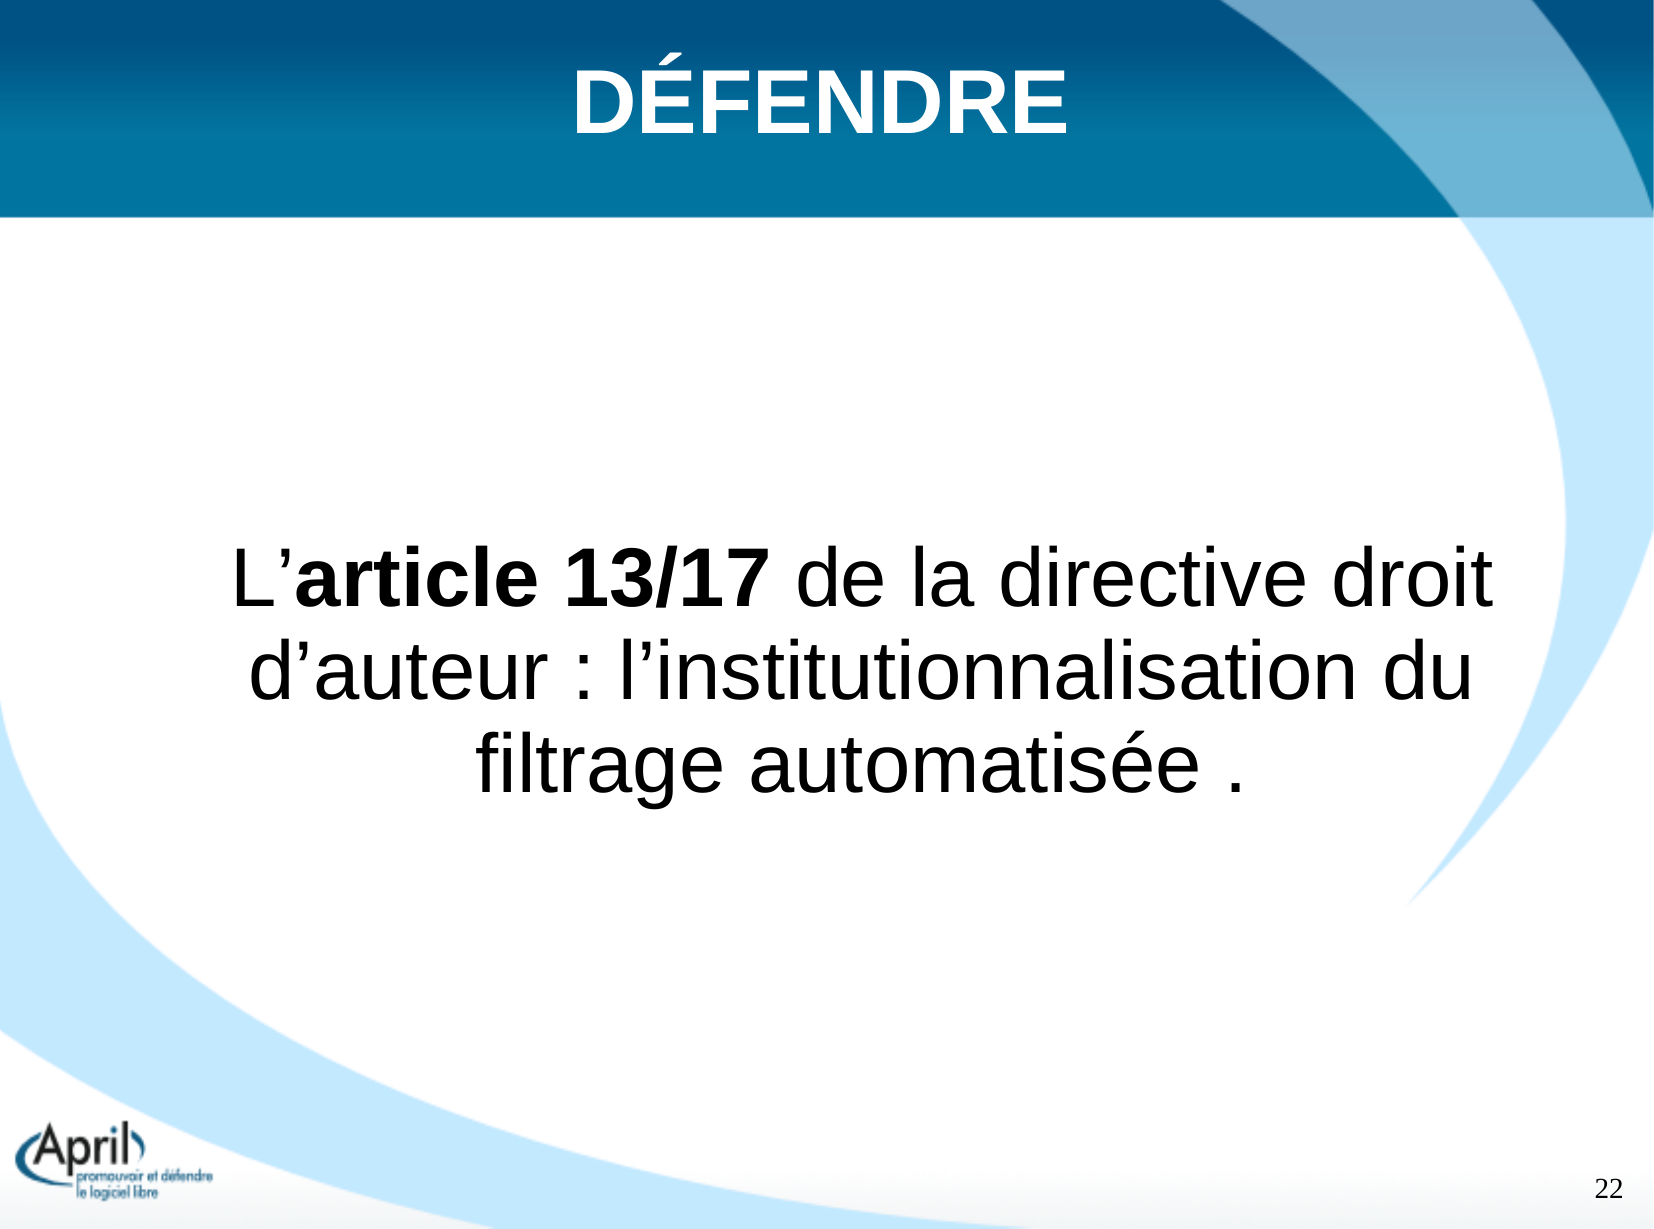

# DÉFENDRE
L’article 13/17 de la directive droit d’auteur : l’institutionnalisation du filtrage automatisée .
22